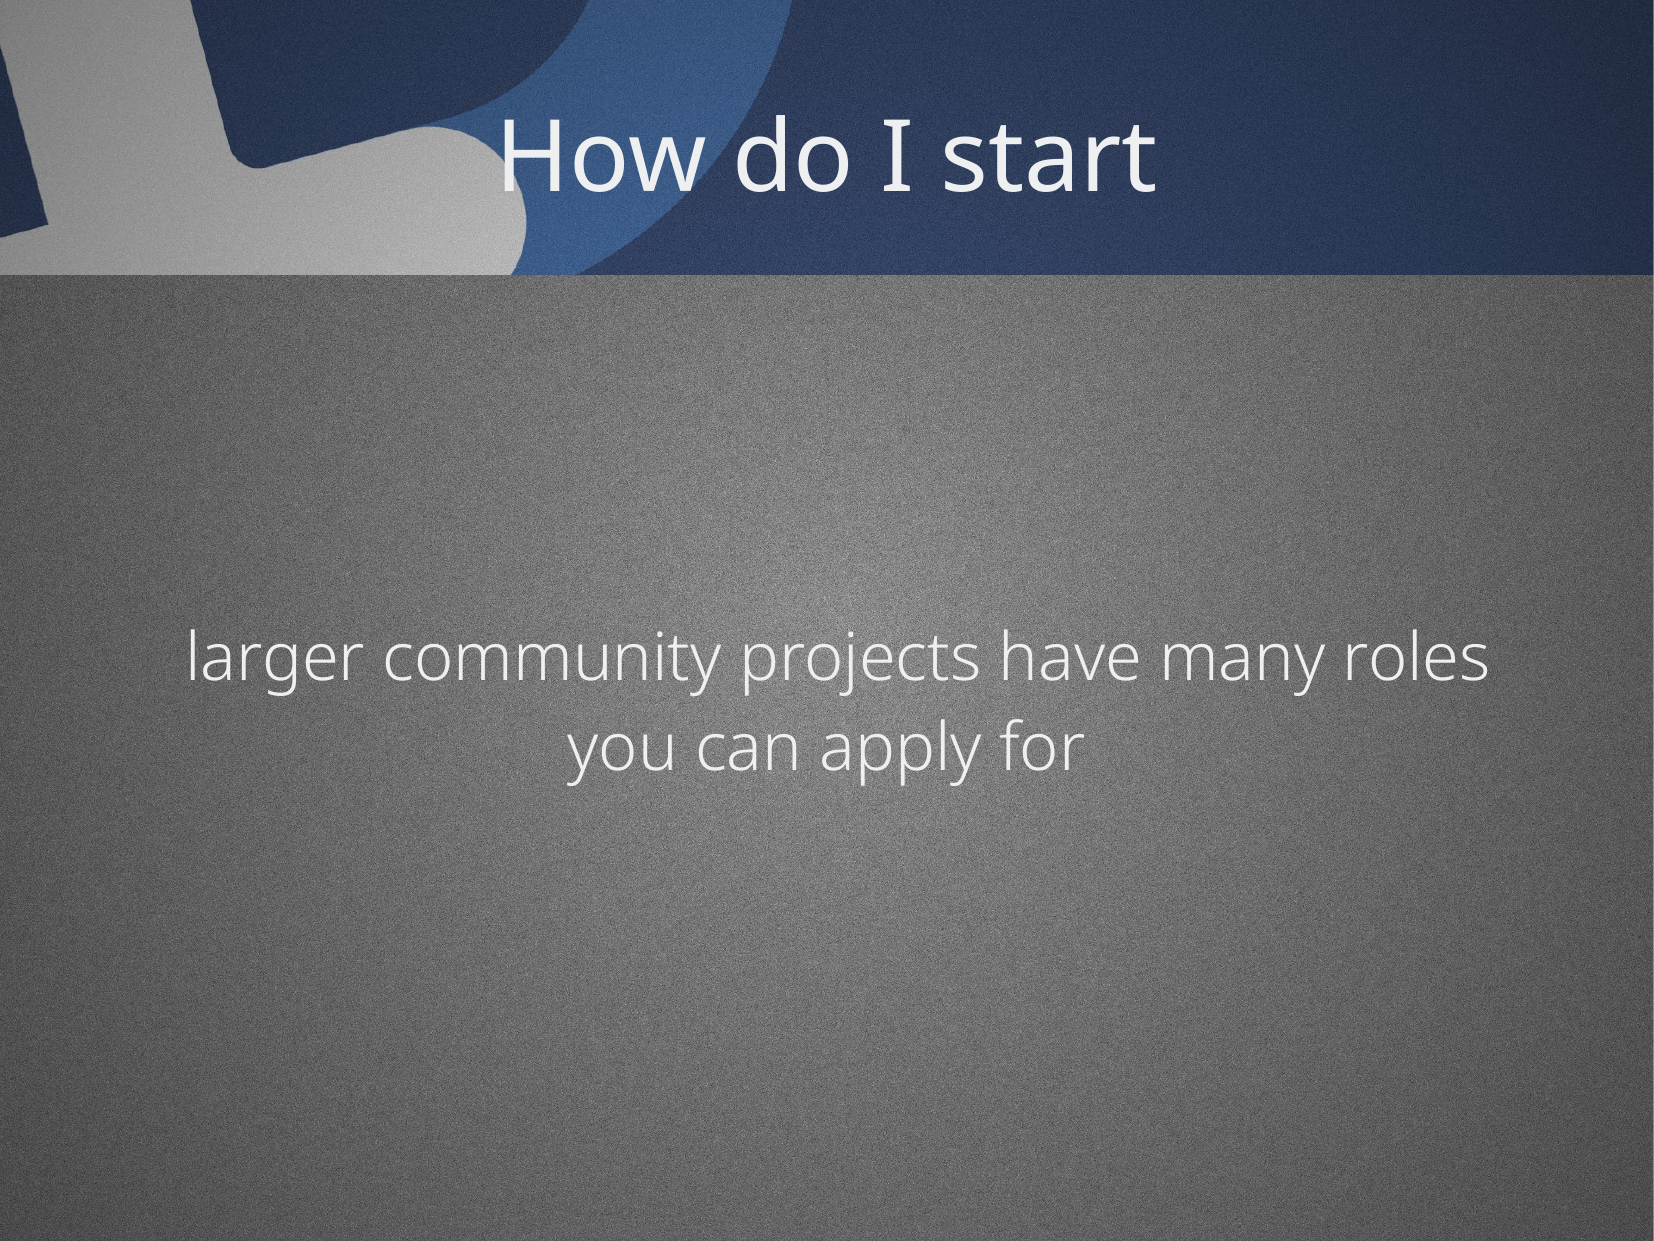

# How do I start
larger community projects have many roles
you can apply for